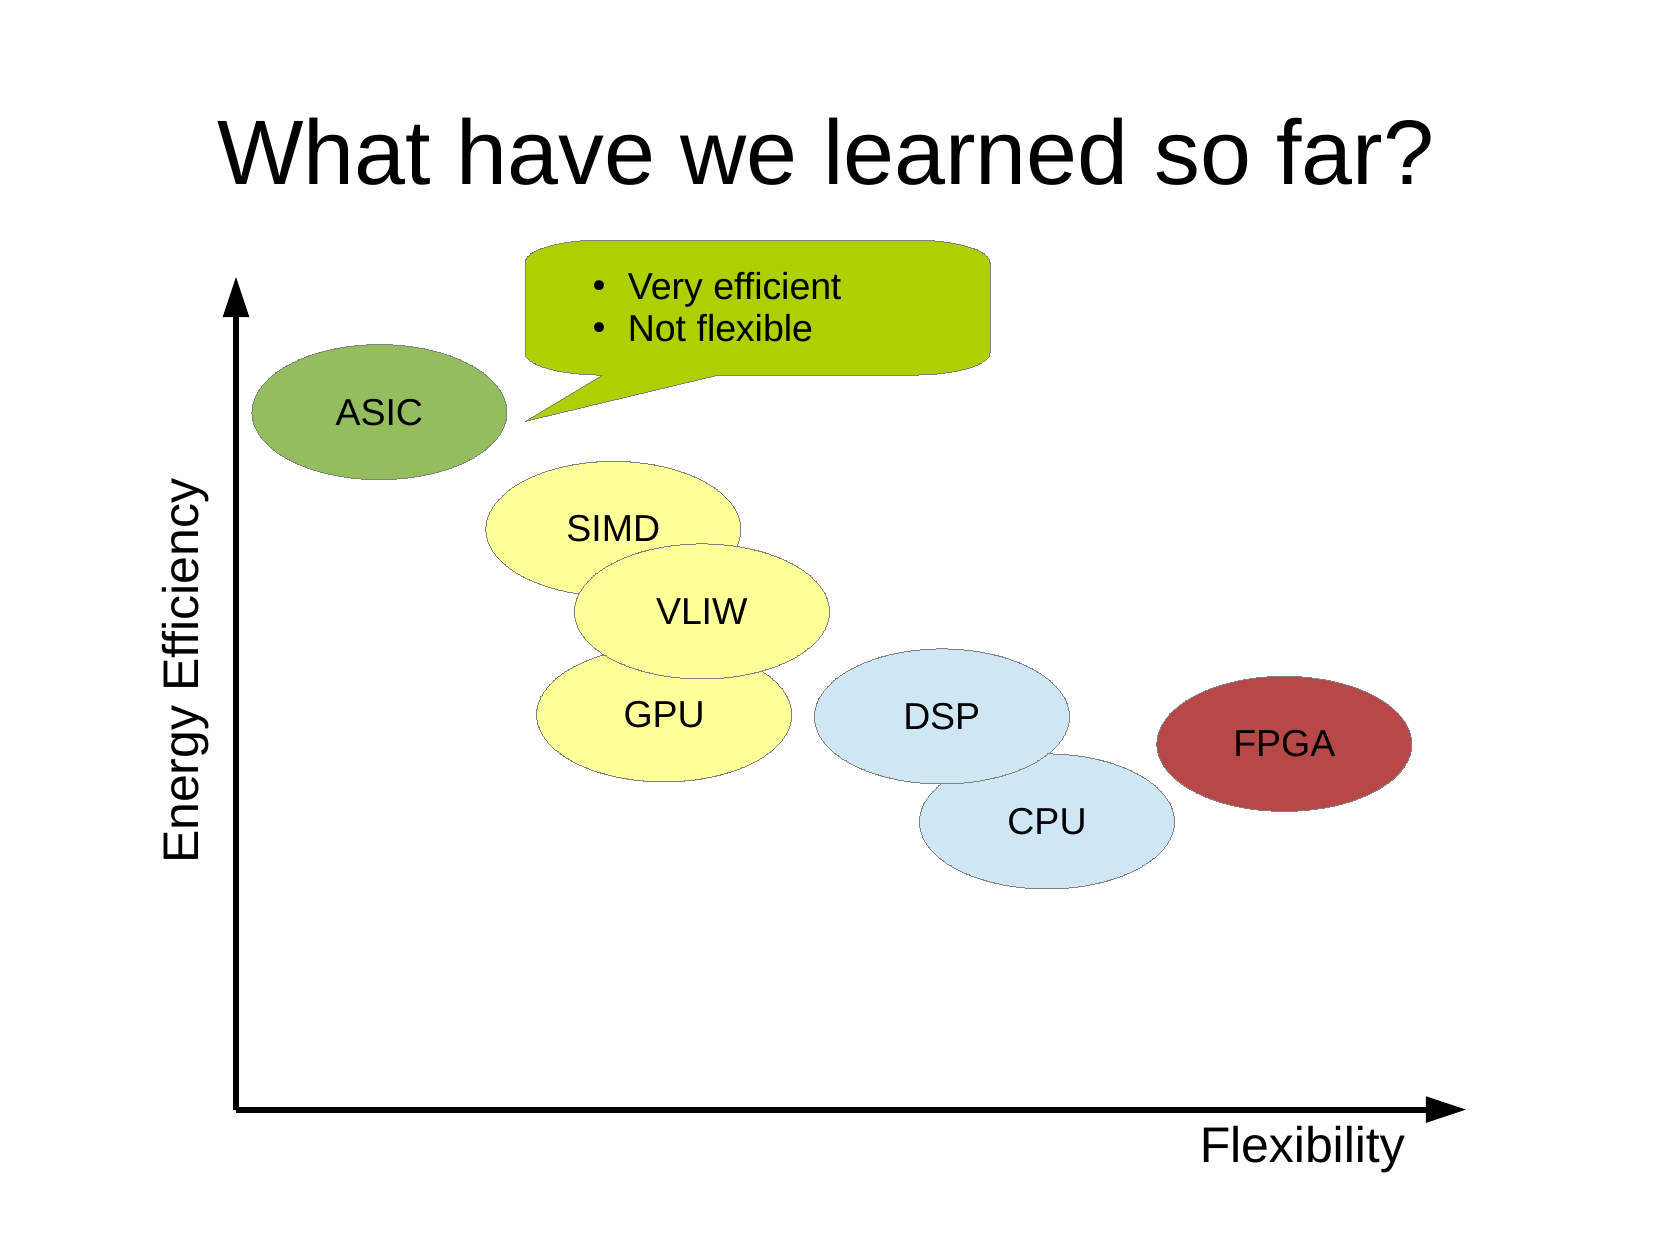

# What have we learned so far?
Very efficient
Not flexible
ASIC
SIMD
VLIW
Energy Efficiency
GPU
DSP
FPGA
CPU
Flexibility